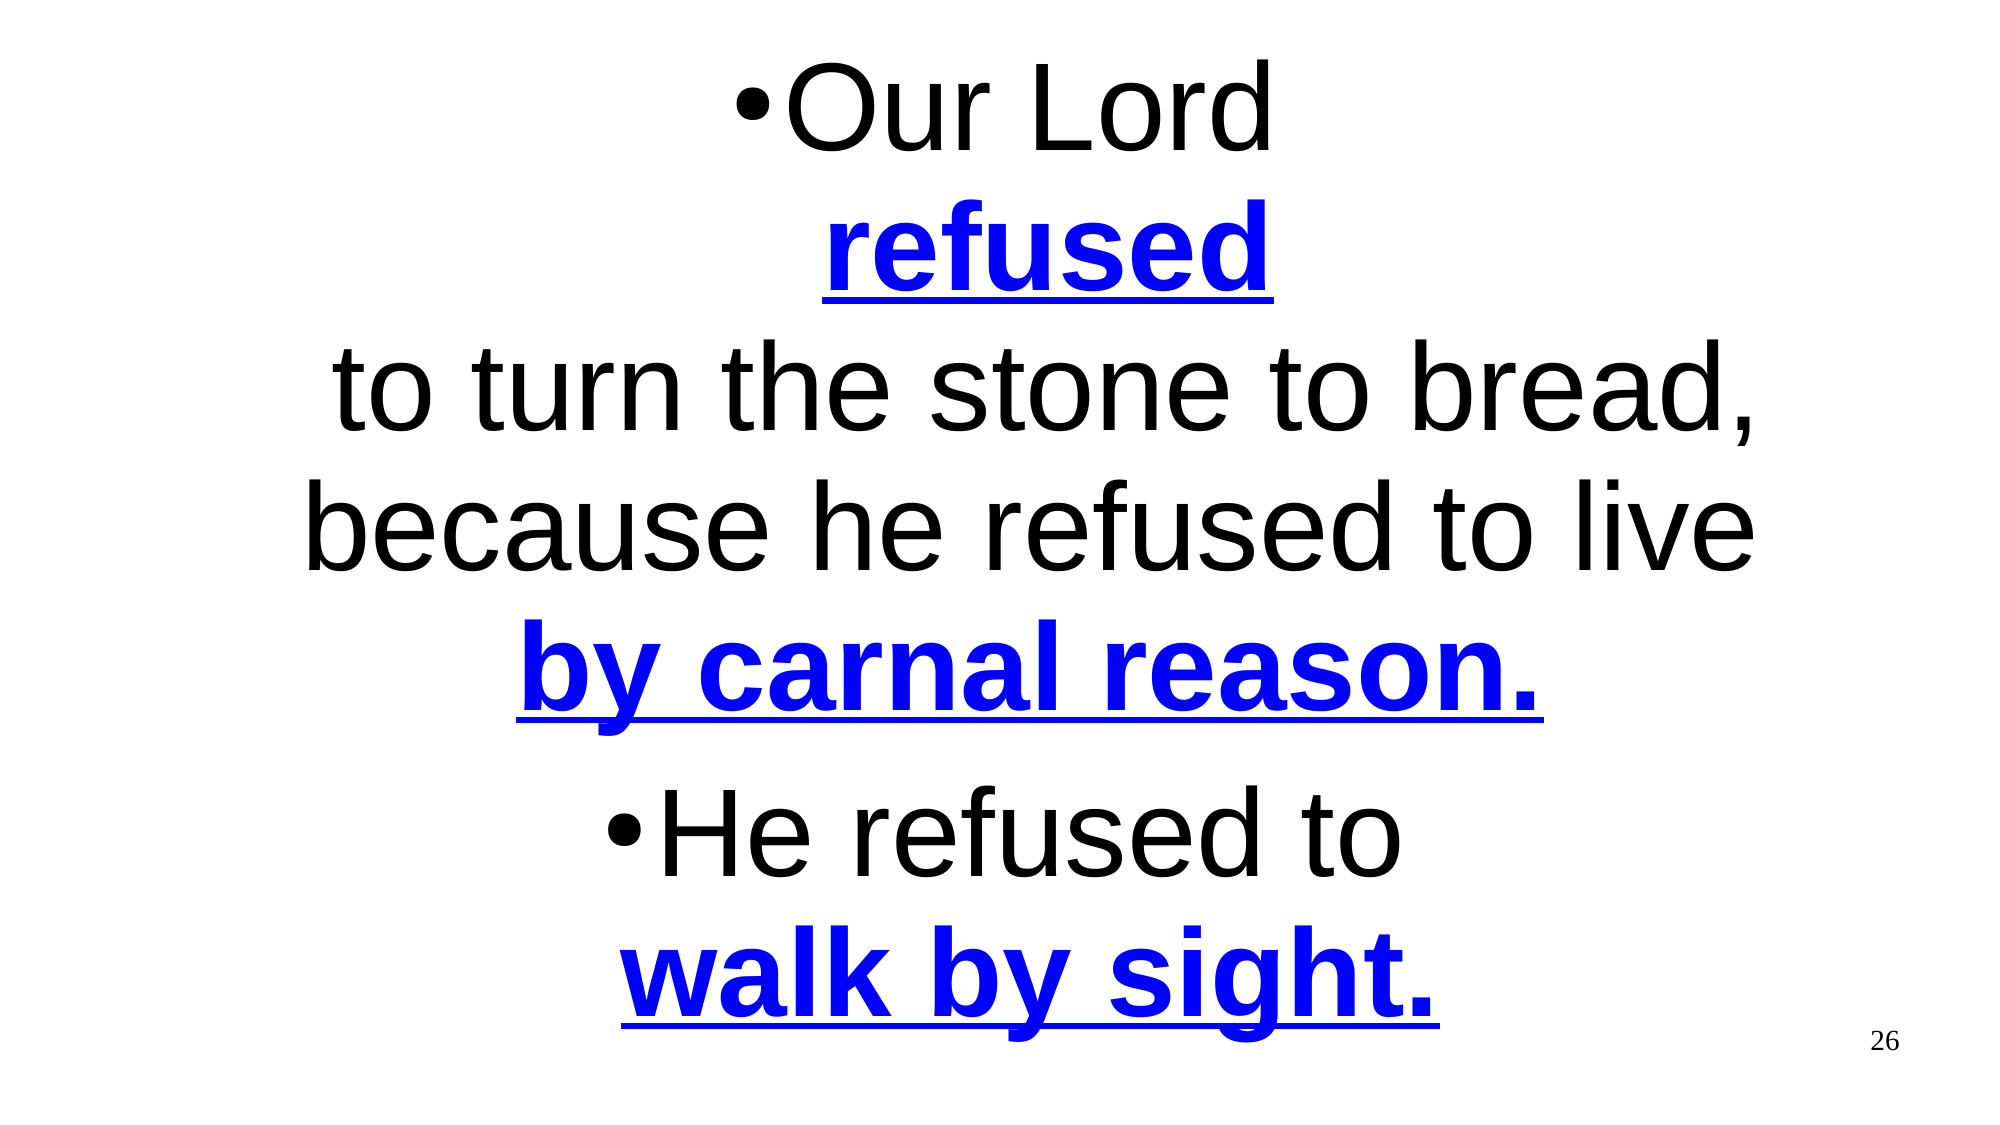

# Our Lord refused to turn the stone to bread, because he refused to live by carnal reason.
He refused to
walk by sight.
26